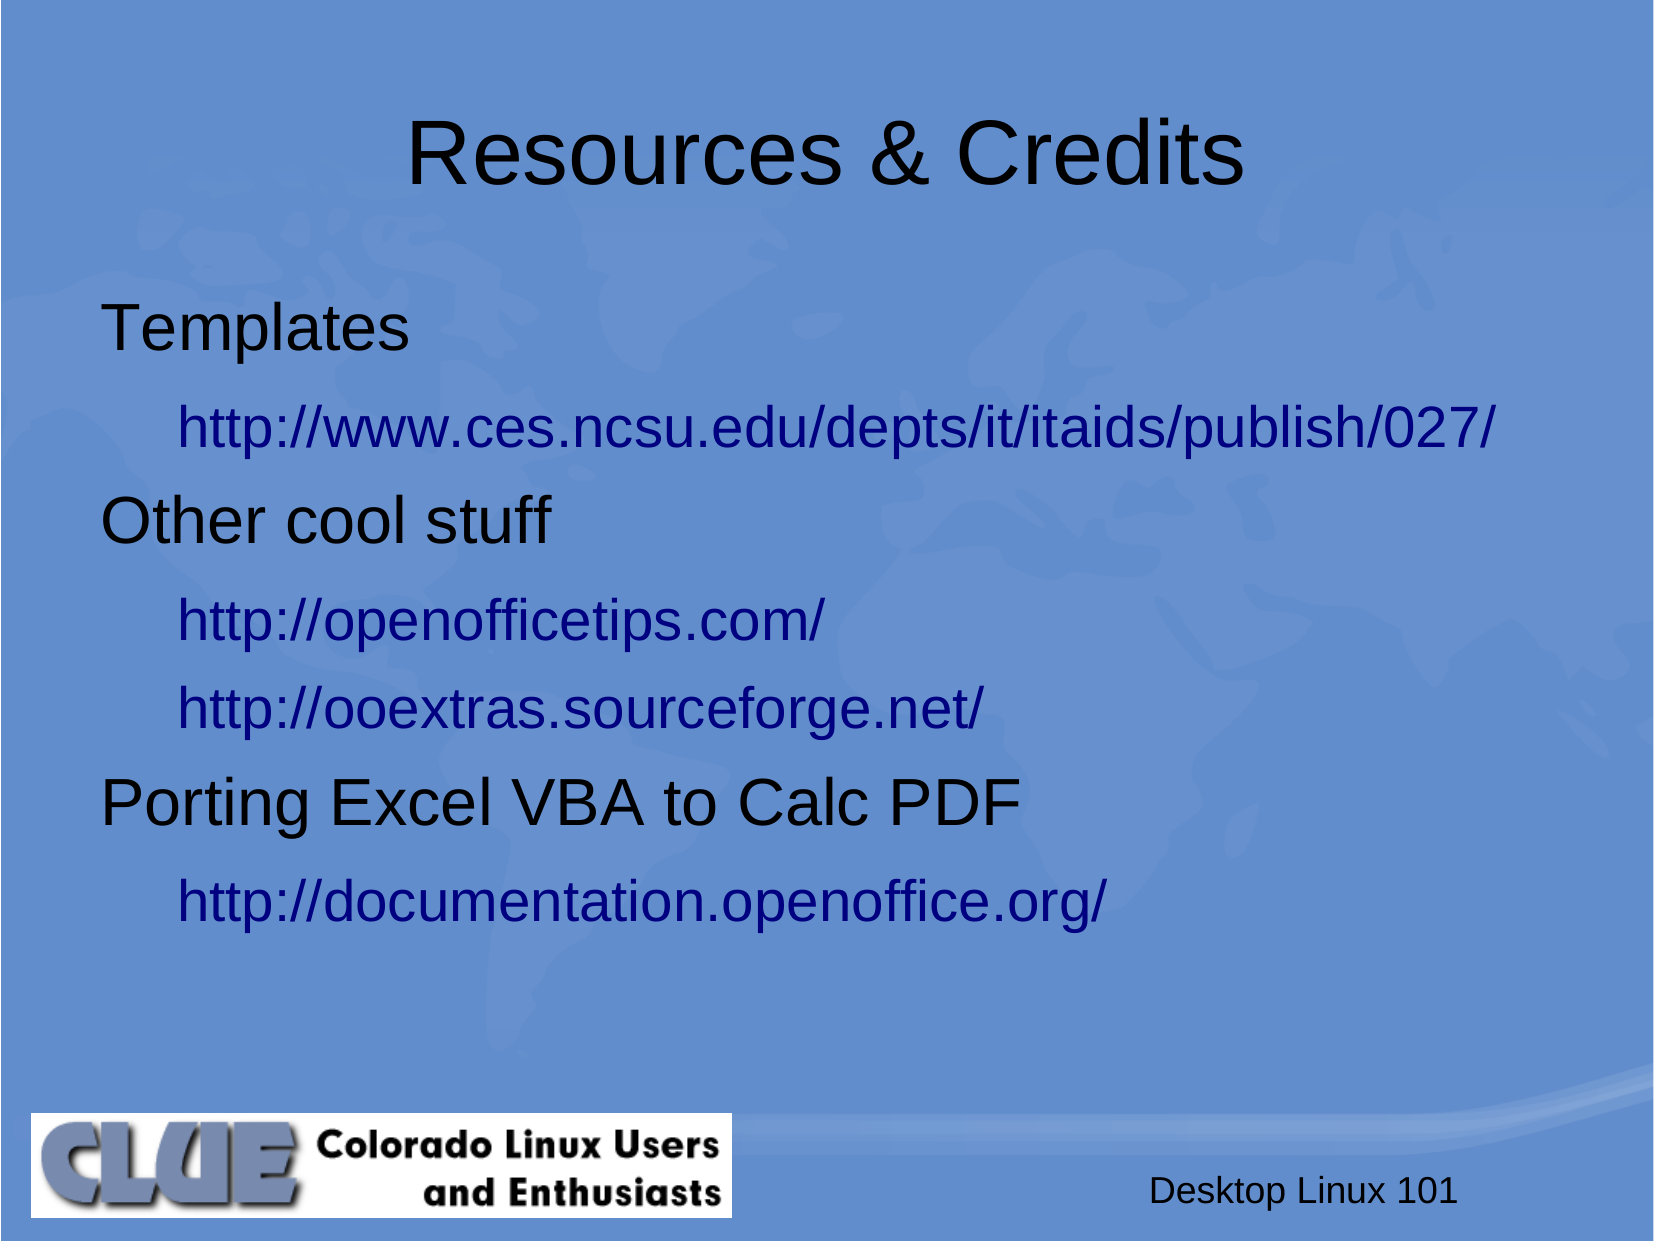

# Resources & Credits
Templates
http://www.ces.ncsu.edu/depts/it/itaids/publish/027/
Other cool stuff
http://openofficetips.com/
http://ooextras.sourceforge.net/
Porting Excel VBA to Calc PDF
http://documentation.openoffice.org/